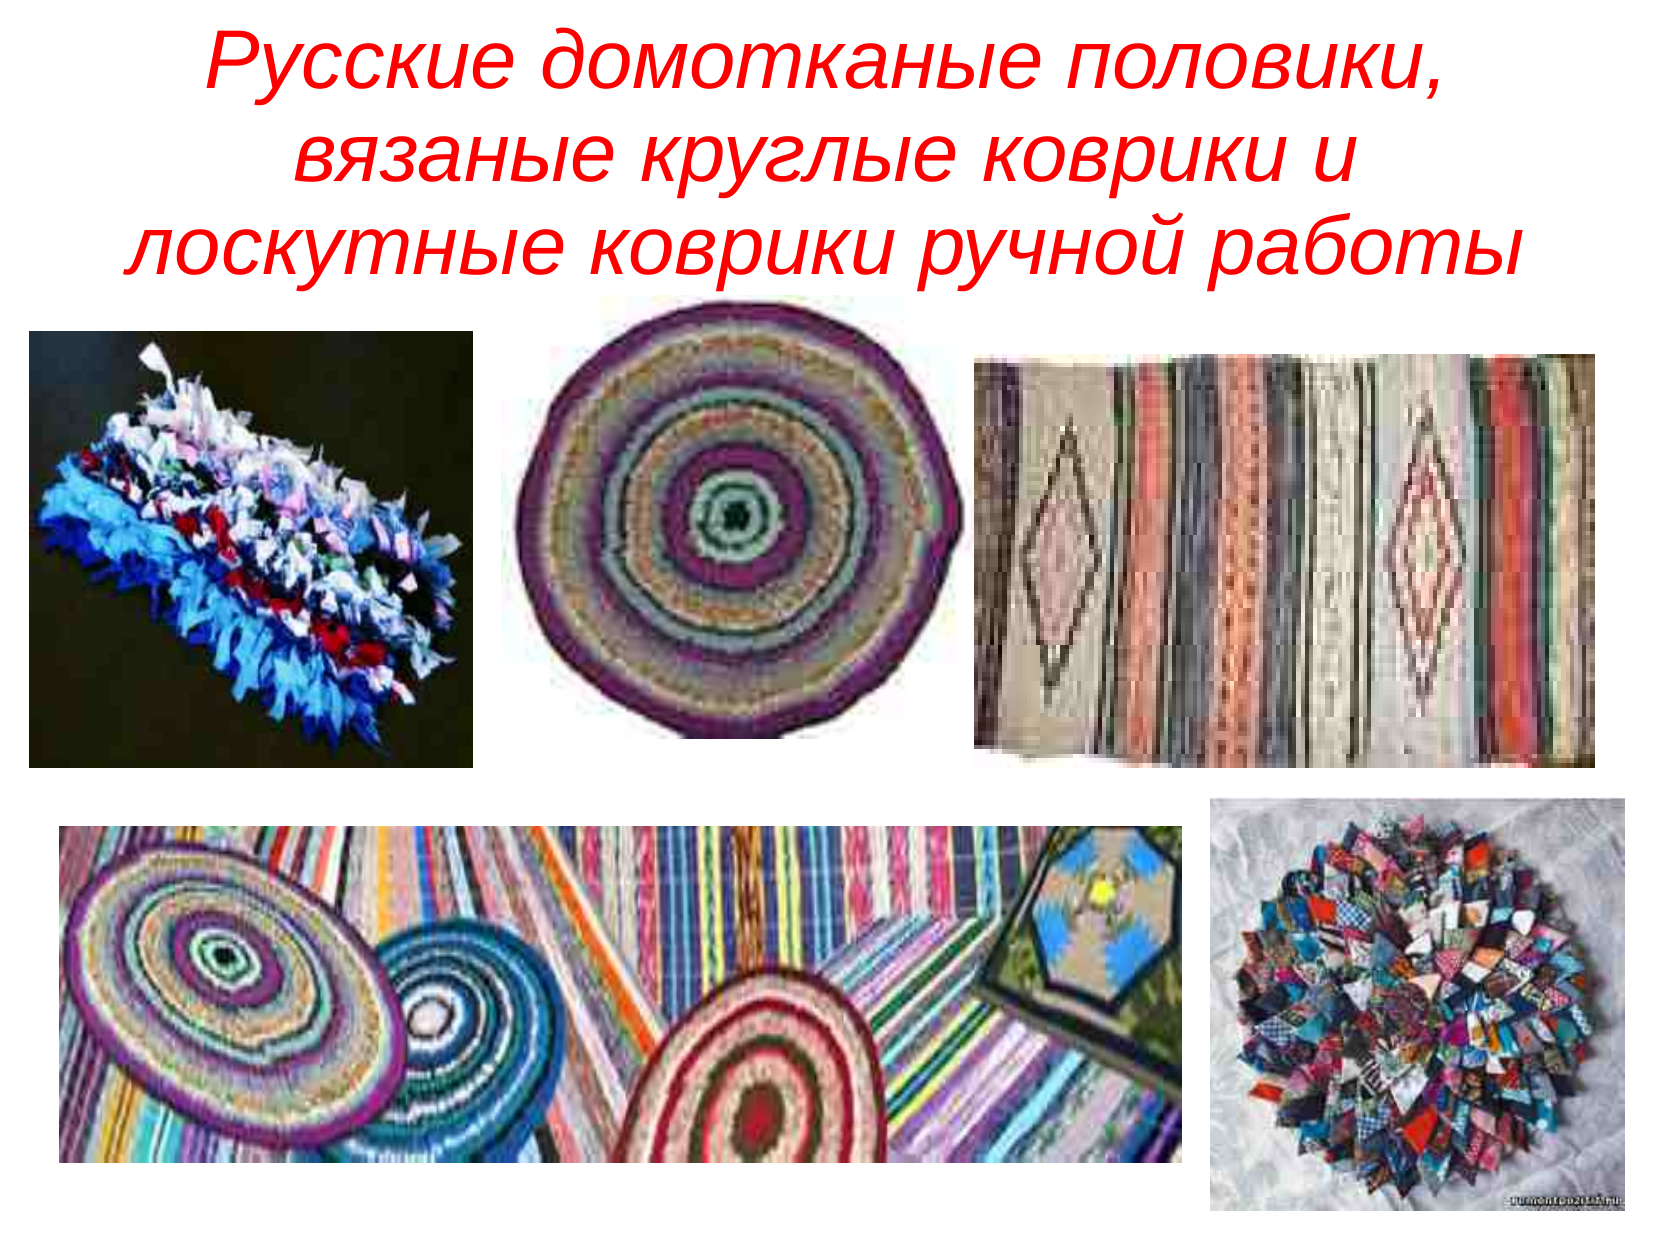

# Русские домотканые половики, вязаные круглые коврики и лоскутные коврики ручной работы